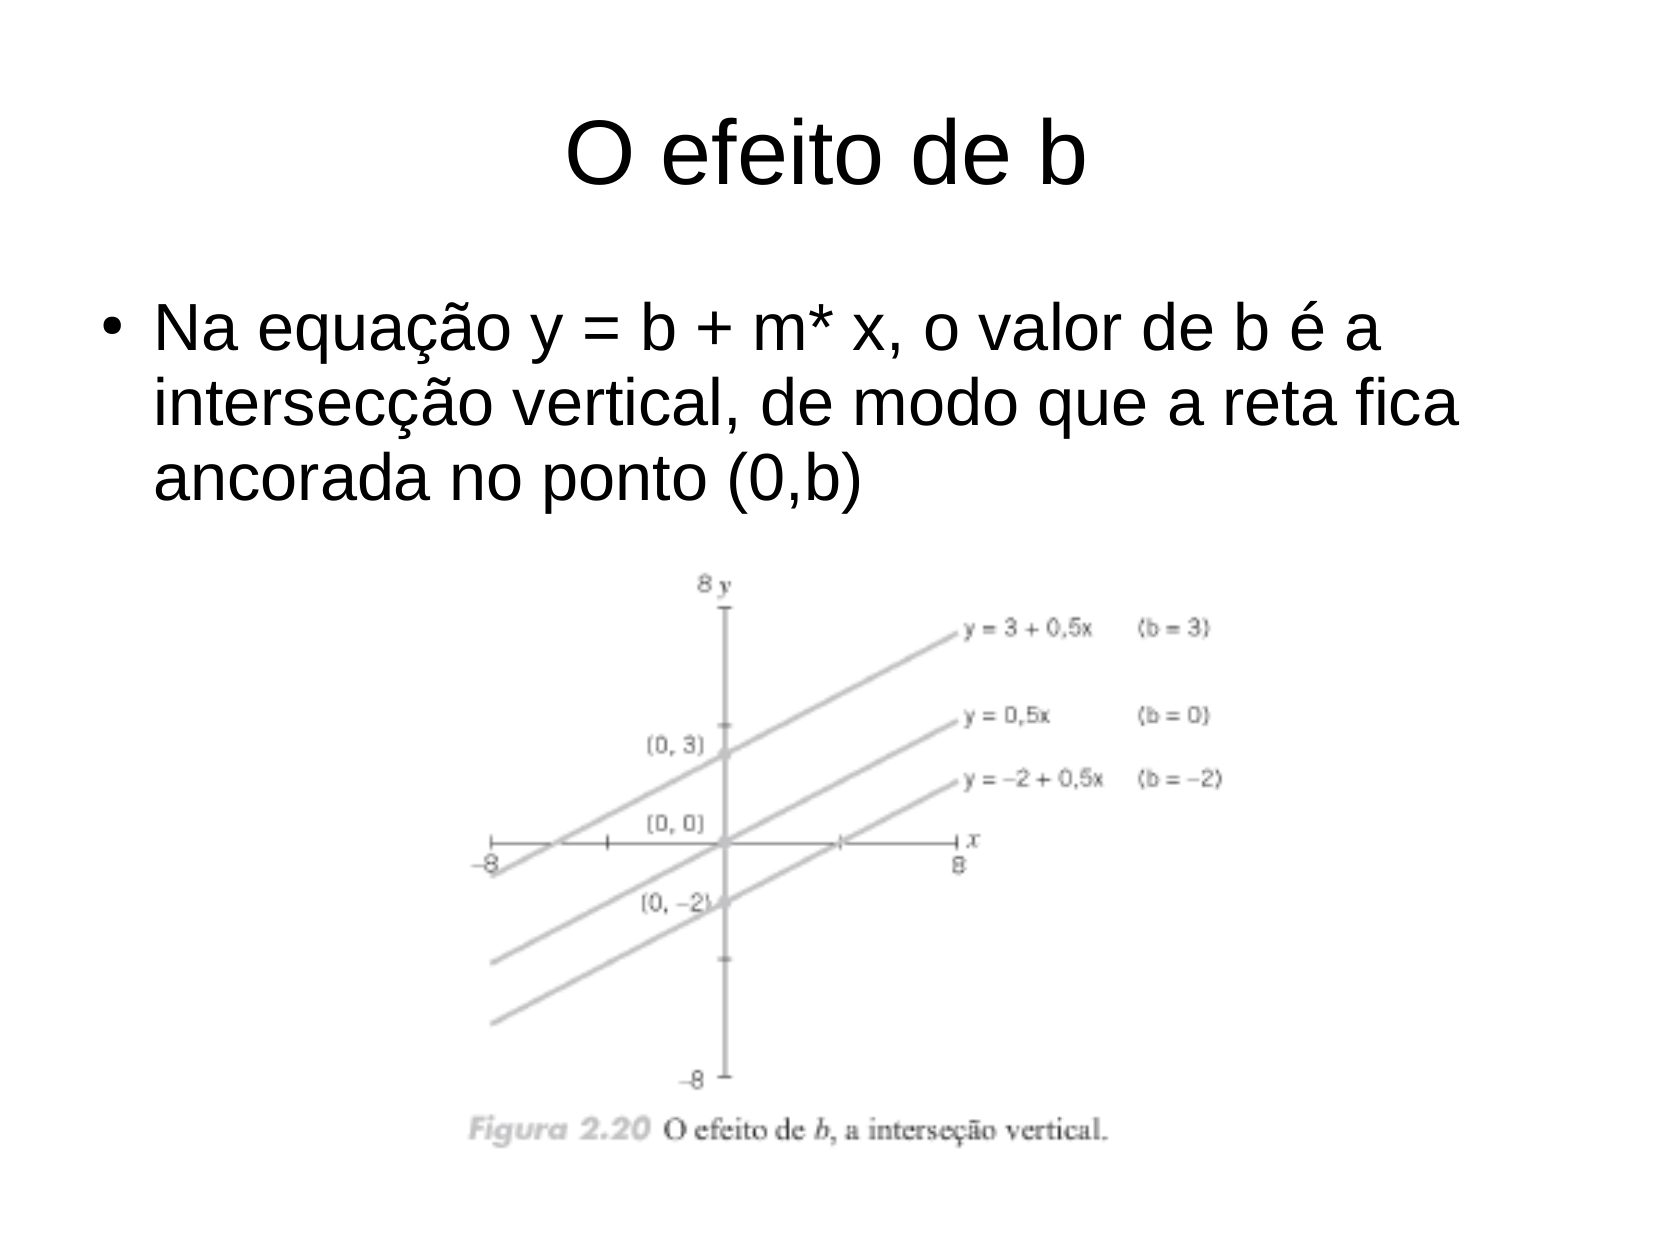

# O efeito de b
Na equação y = b + m* x, o valor de b é a intersecção vertical, de modo que a reta fica ancorada no ponto (0,b)